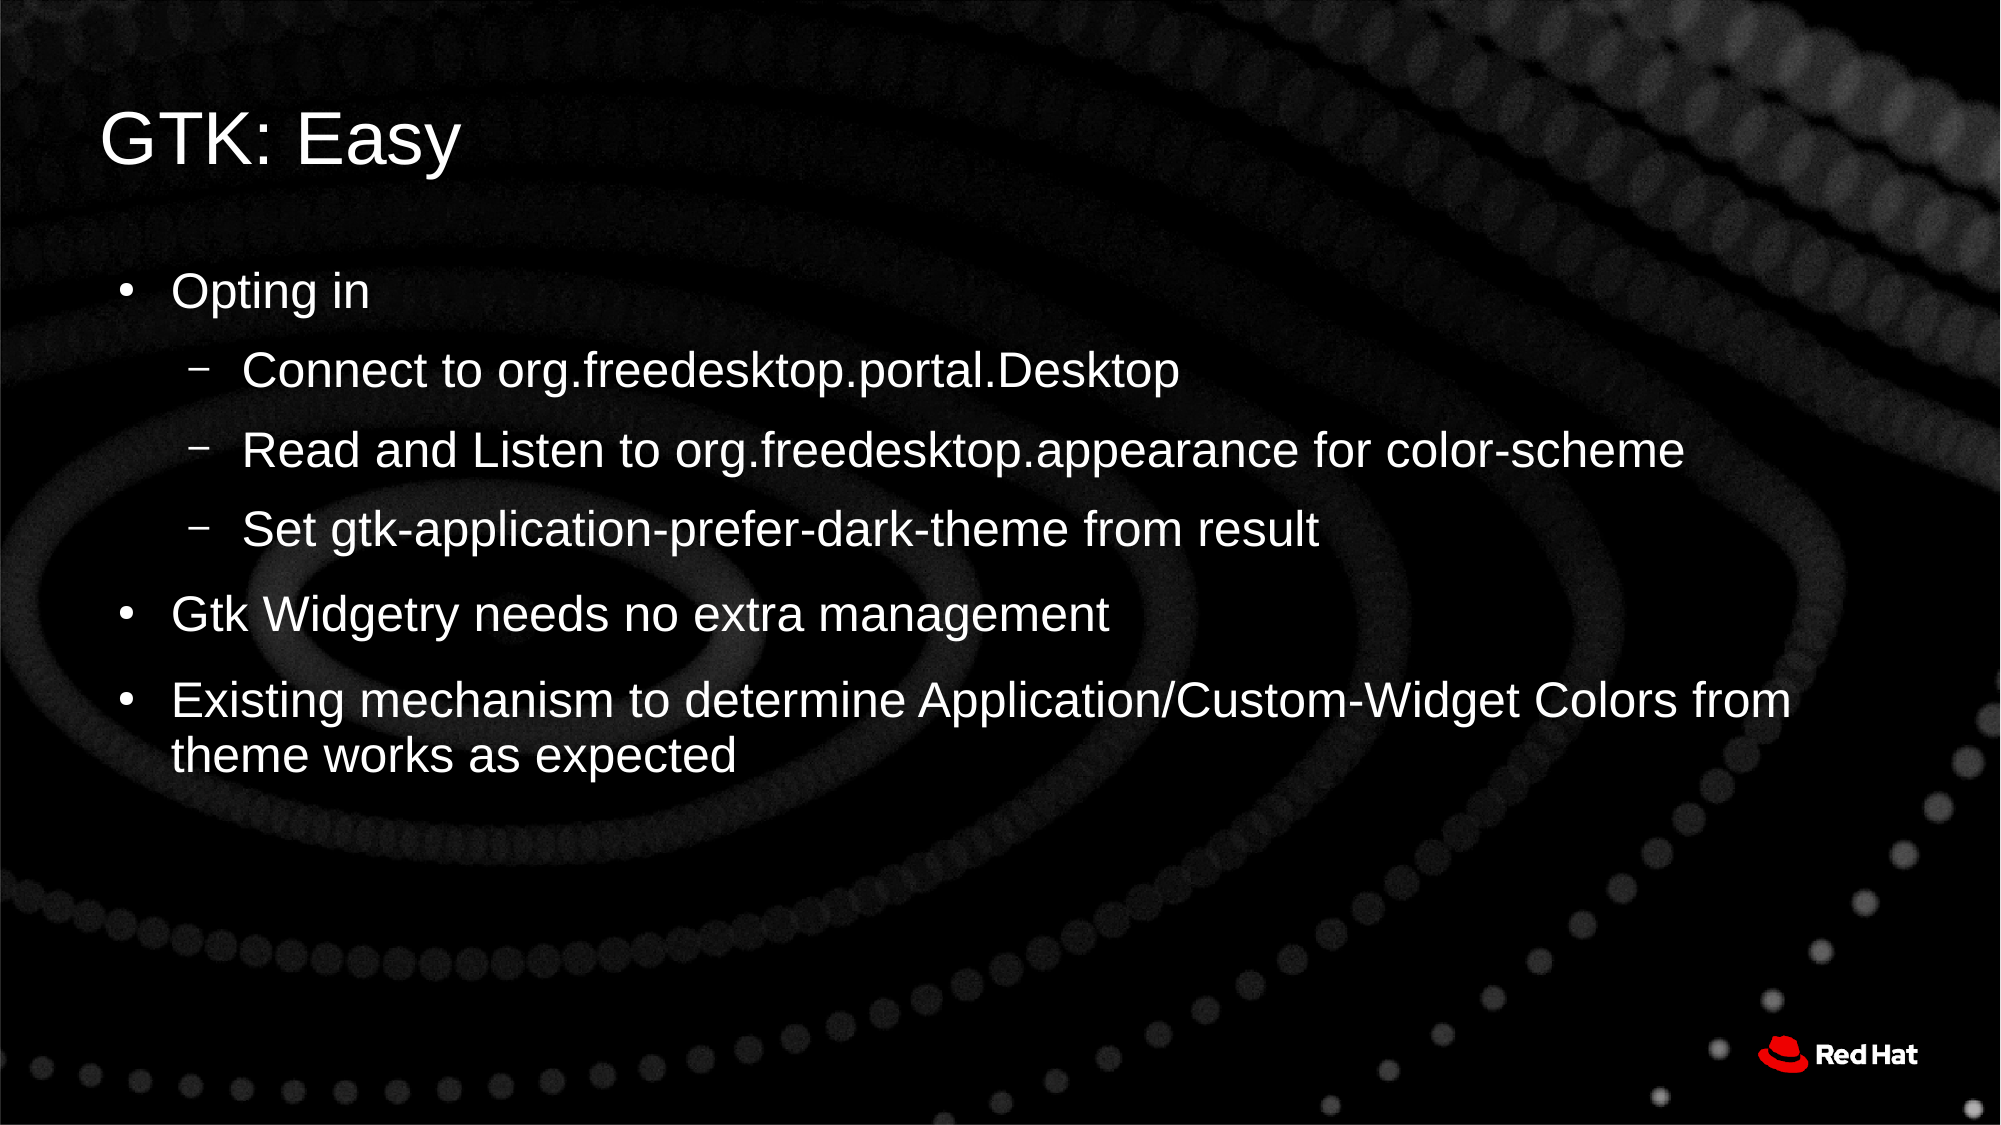

# GTK: Easy
Opting in
Connect to org.freedesktop.portal.Desktop
Read and Listen to org.freedesktop.appearance for color-scheme
Set gtk-application-prefer-dark-theme from result
Gtk Widgetry needs no extra management
Existing mechanism to determine Application/Custom-Widget Colors from theme works as expected